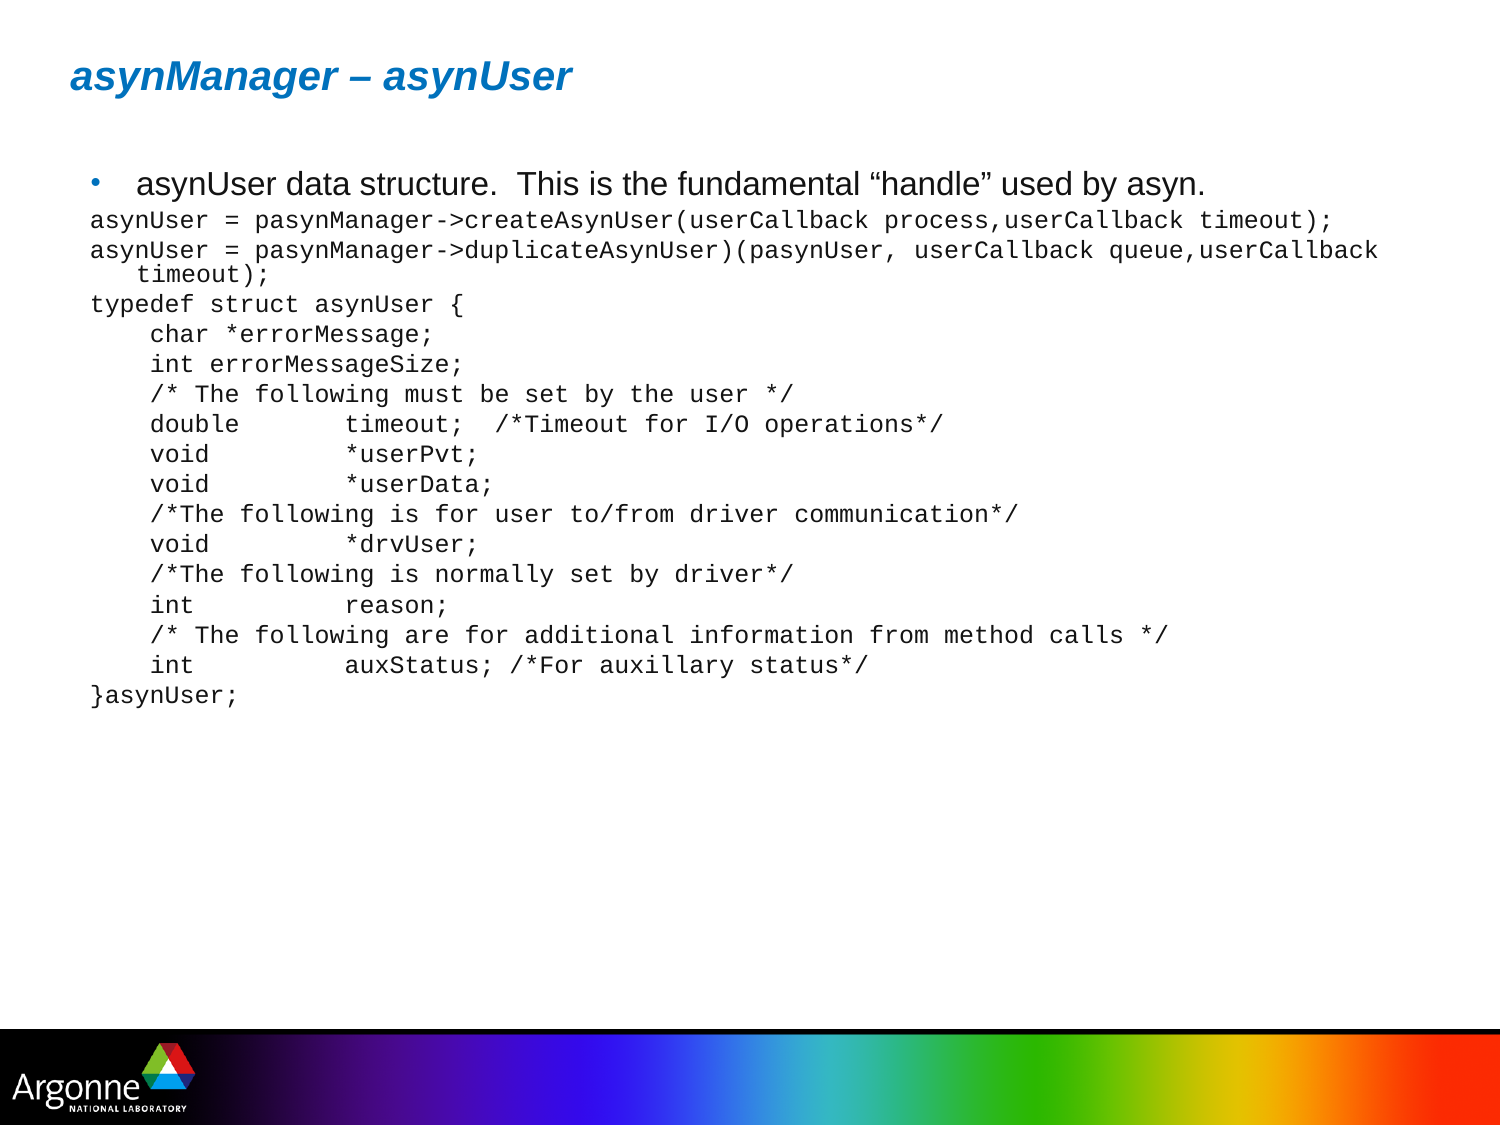

# asynManager – asynUser
asynUser data structure. This is the fundamental “handle” used by asyn.
asynUser = pasynManager->createAsynUser(userCallback process,userCallback timeout);
asynUser = pasynManager->duplicateAsynUser)(pasynUser, userCallback queue,userCallback timeout);
typedef struct asynUser {
 char *errorMessage;
 int errorMessageSize;
 /* The following must be set by the user */
 double timeout; /*Timeout for I/O operations*/
 void *userPvt;
 void *userData;
 /*The following is for user to/from driver communication*/
 void *drvUser;
 /*The following is normally set by driver*/
 int reason;
 /* The following are for additional information from method calls */
 int auxStatus; /*For auxillary status*/
}asynUser;